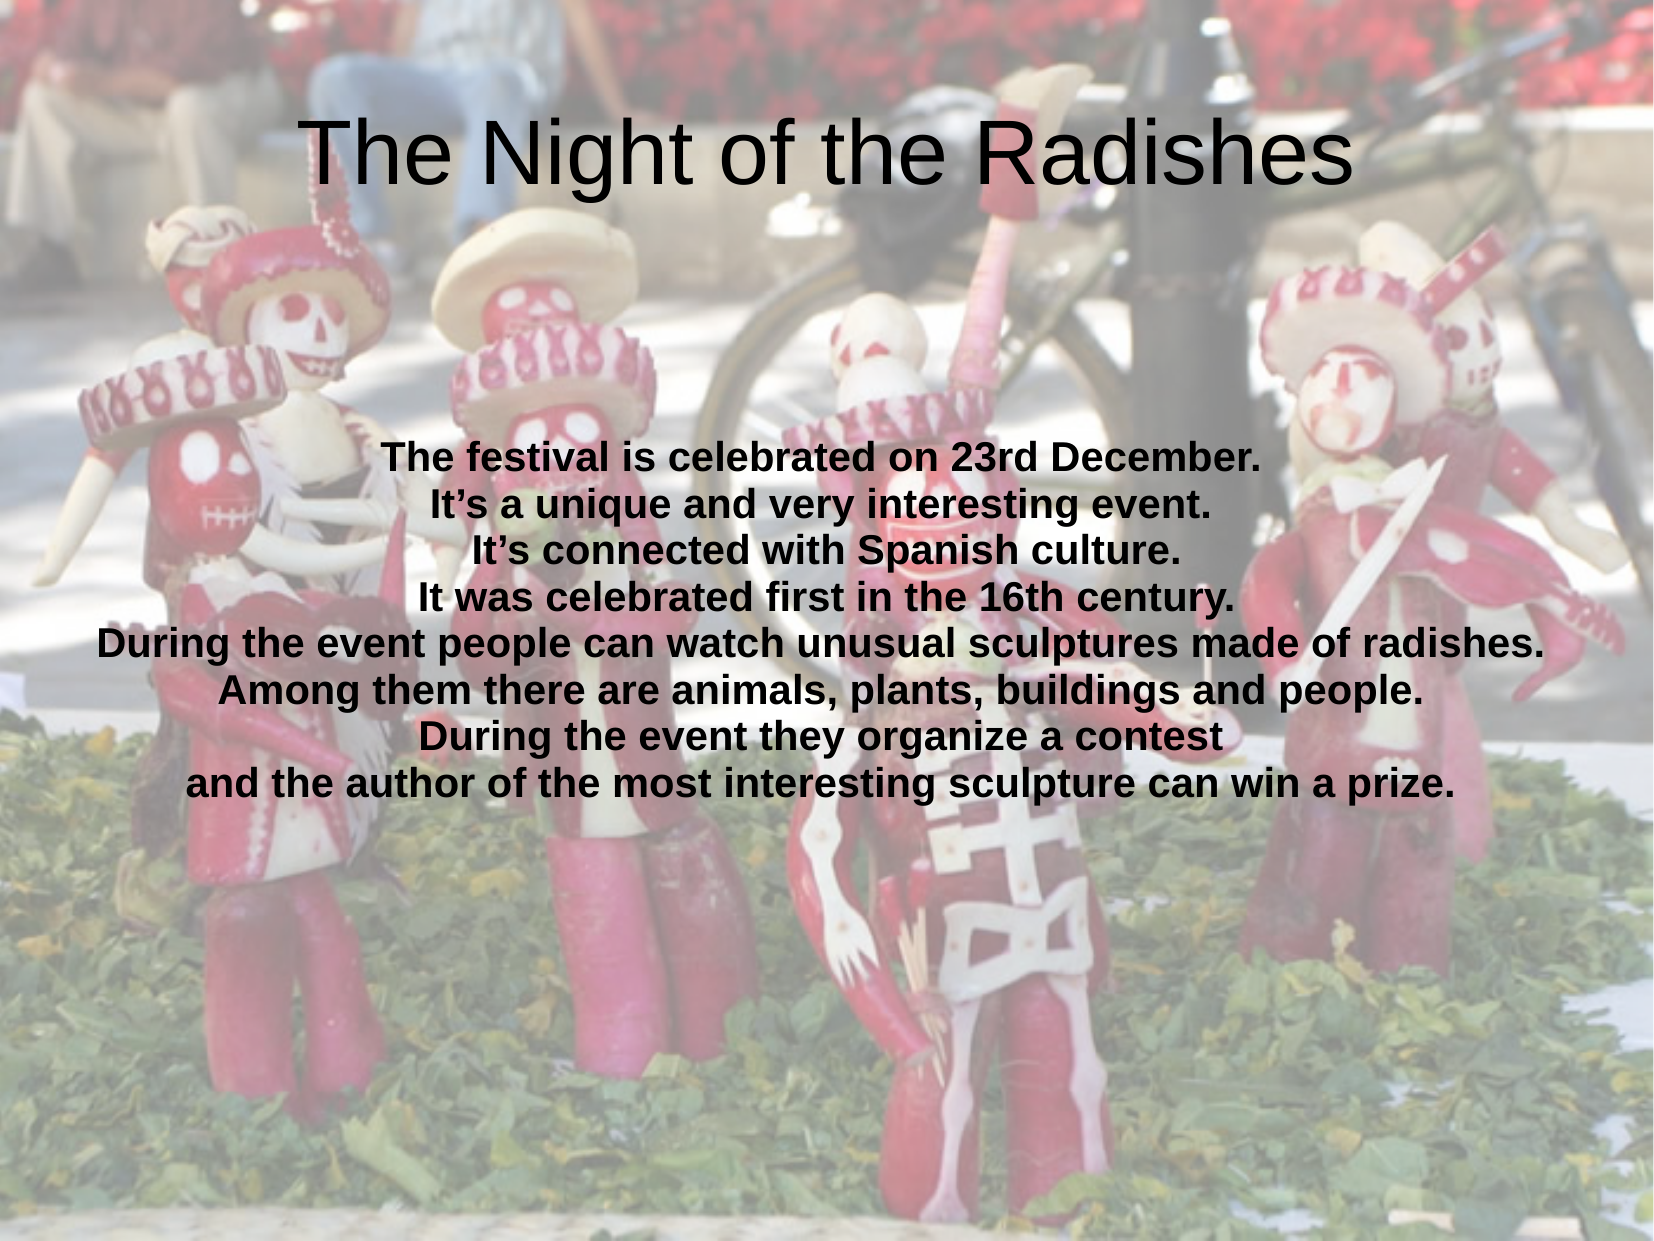

The festival is celebrated on 23rd December.
It’s a unique and very interesting event.
It’s connected with Spanish culture.
 It was celebrated first in the 16th century.
During the event people can watch unusual sculptures made of radishes.
Among them there are animals, plants, buildings and people.
During the event they organize a contest
and the author of the most interesting sculpture can win a prize.
# The Night of the Radishes